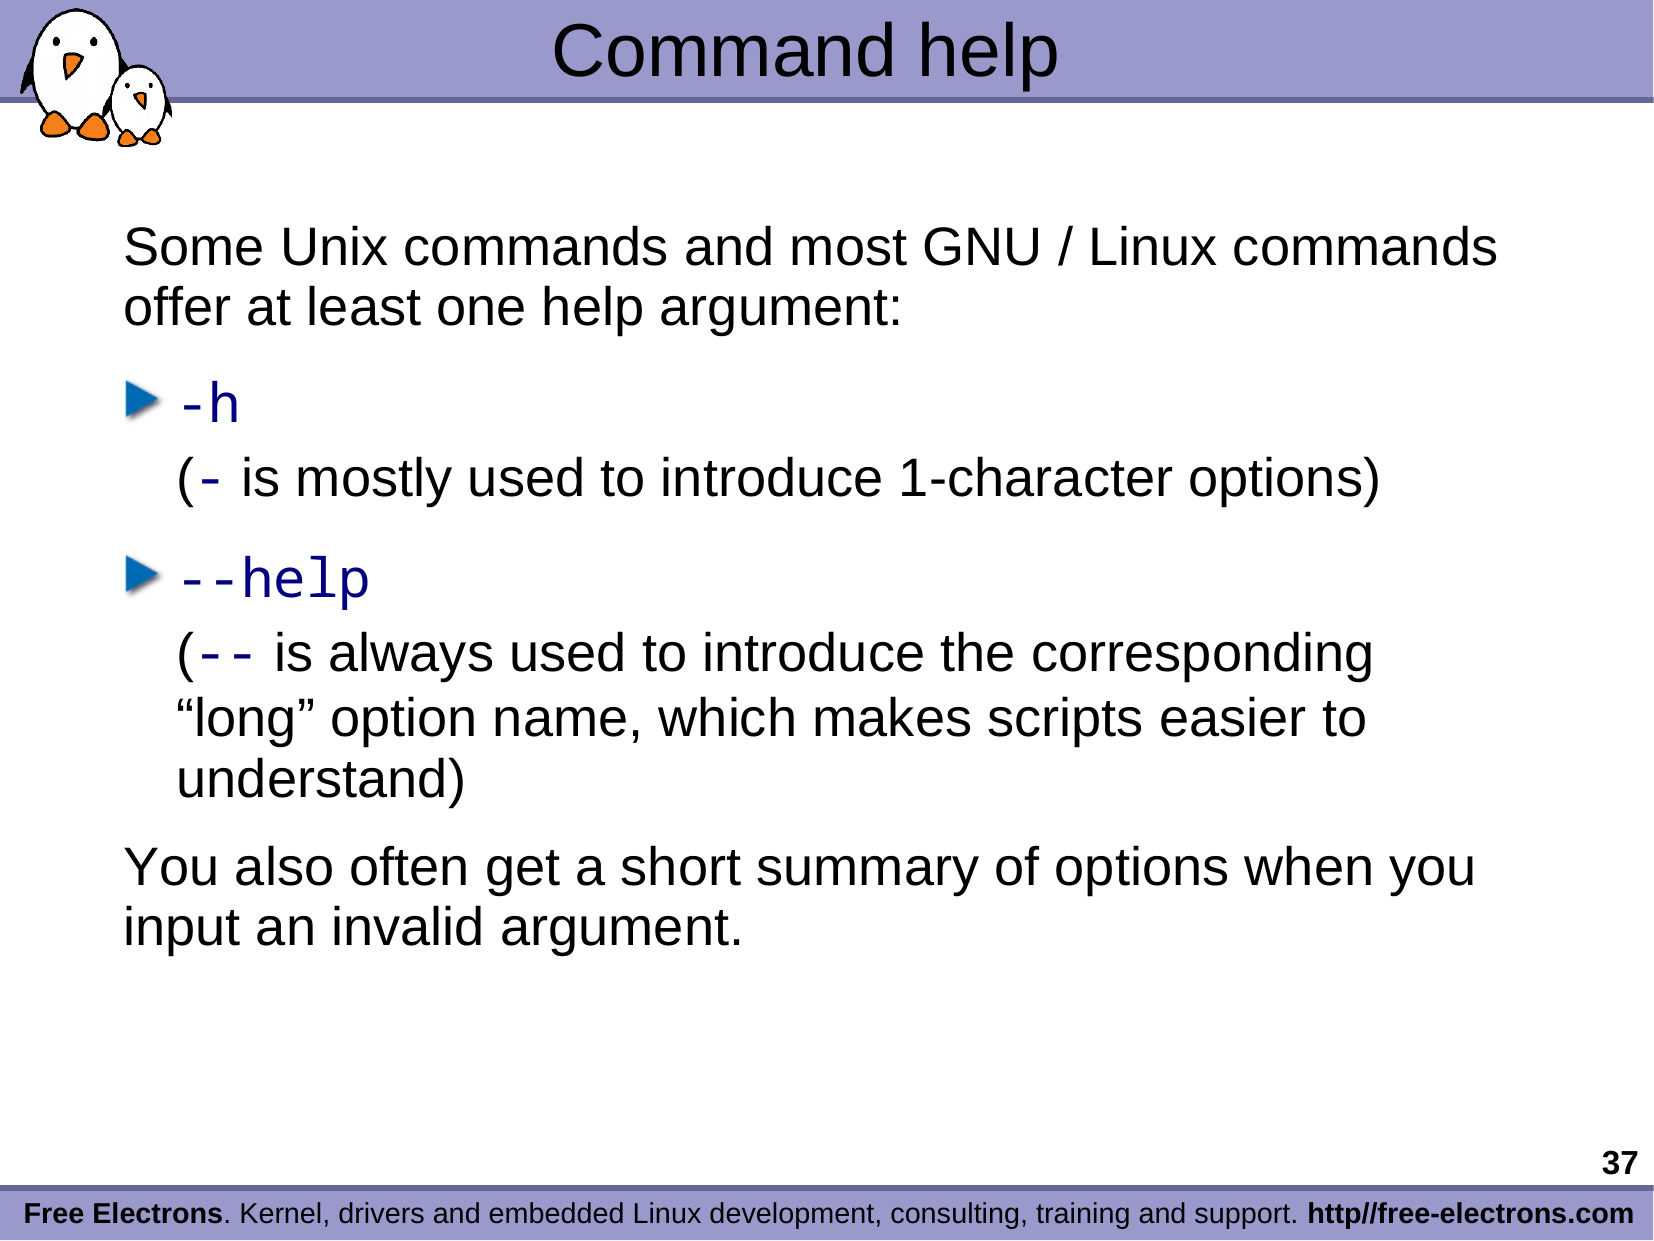

# Command help
Some Unix commands and most GNU / Linux commands offer at least one help argument:
-h
(- is mostly used to introduce 1-character options)
--help
(-- is always used to introduce the corresponding “long” option name, which makes scripts easier to understand)
You also often get a short summary of options when you input an invalid argument.